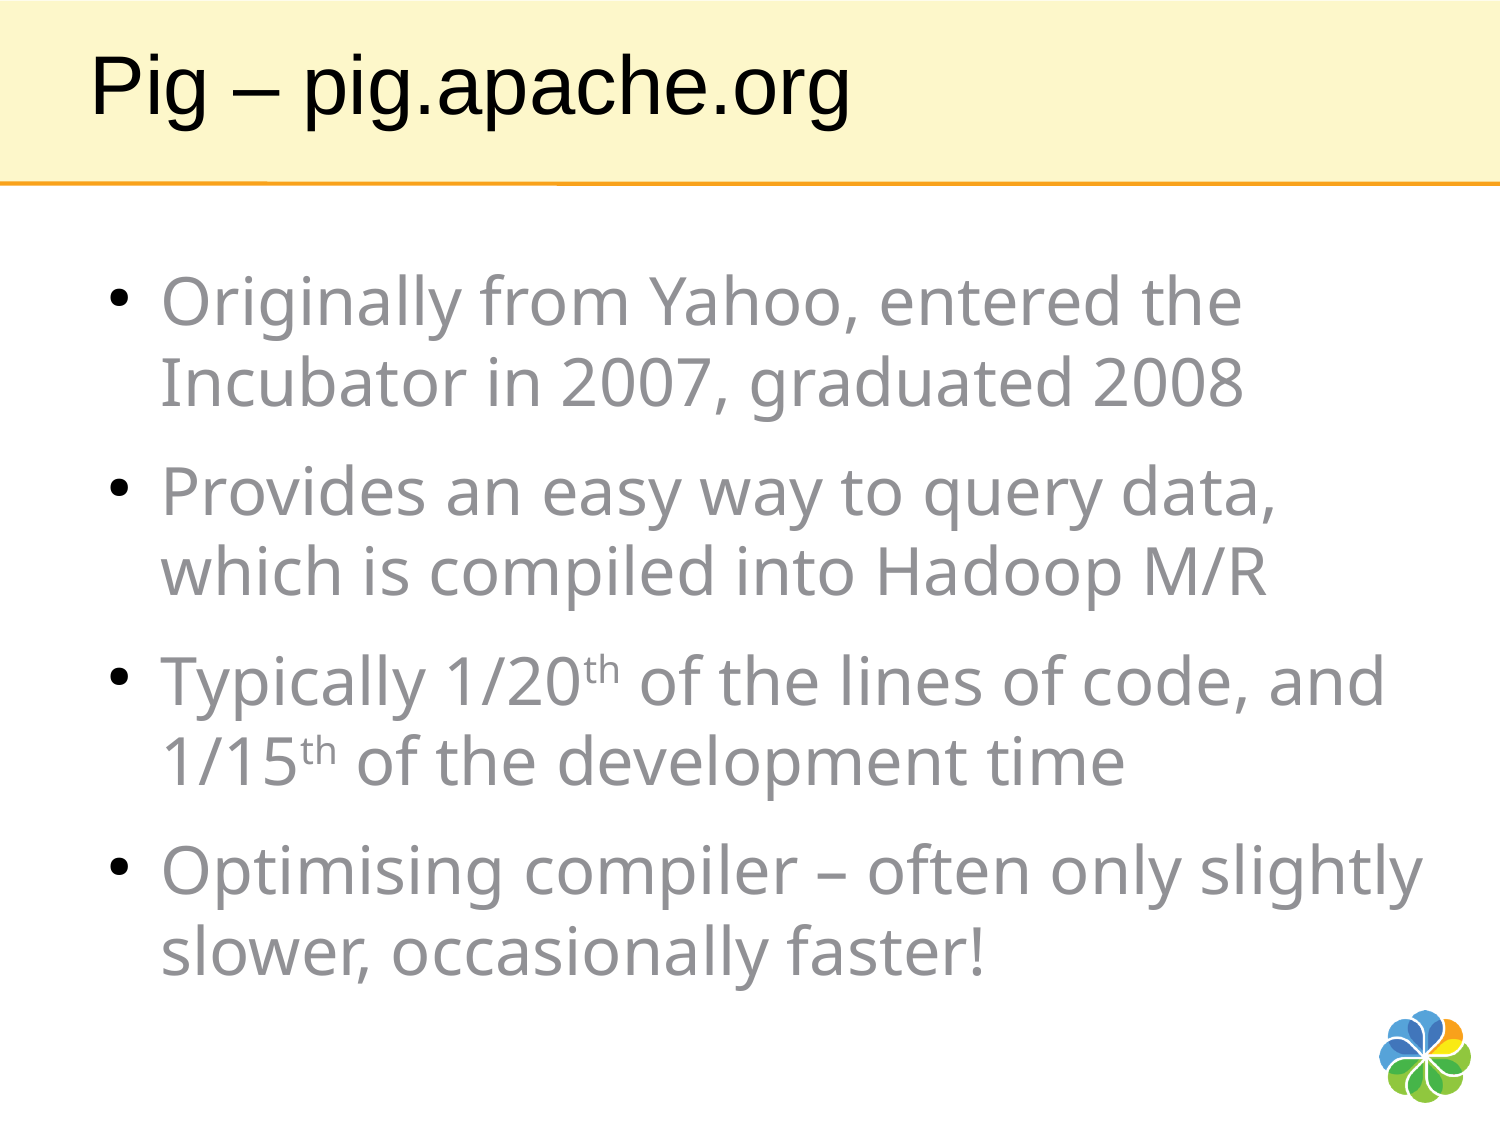

# Pig – pig.apache.org
Originally from Yahoo, entered the Incubator in 2007, graduated 2008
Provides an easy way to query data, which is compiled into Hadoop M/R
Typically 1/20th of the lines of code, and 1/15th of the development time
Optimising compiler – often only slightly slower, occasionally faster!